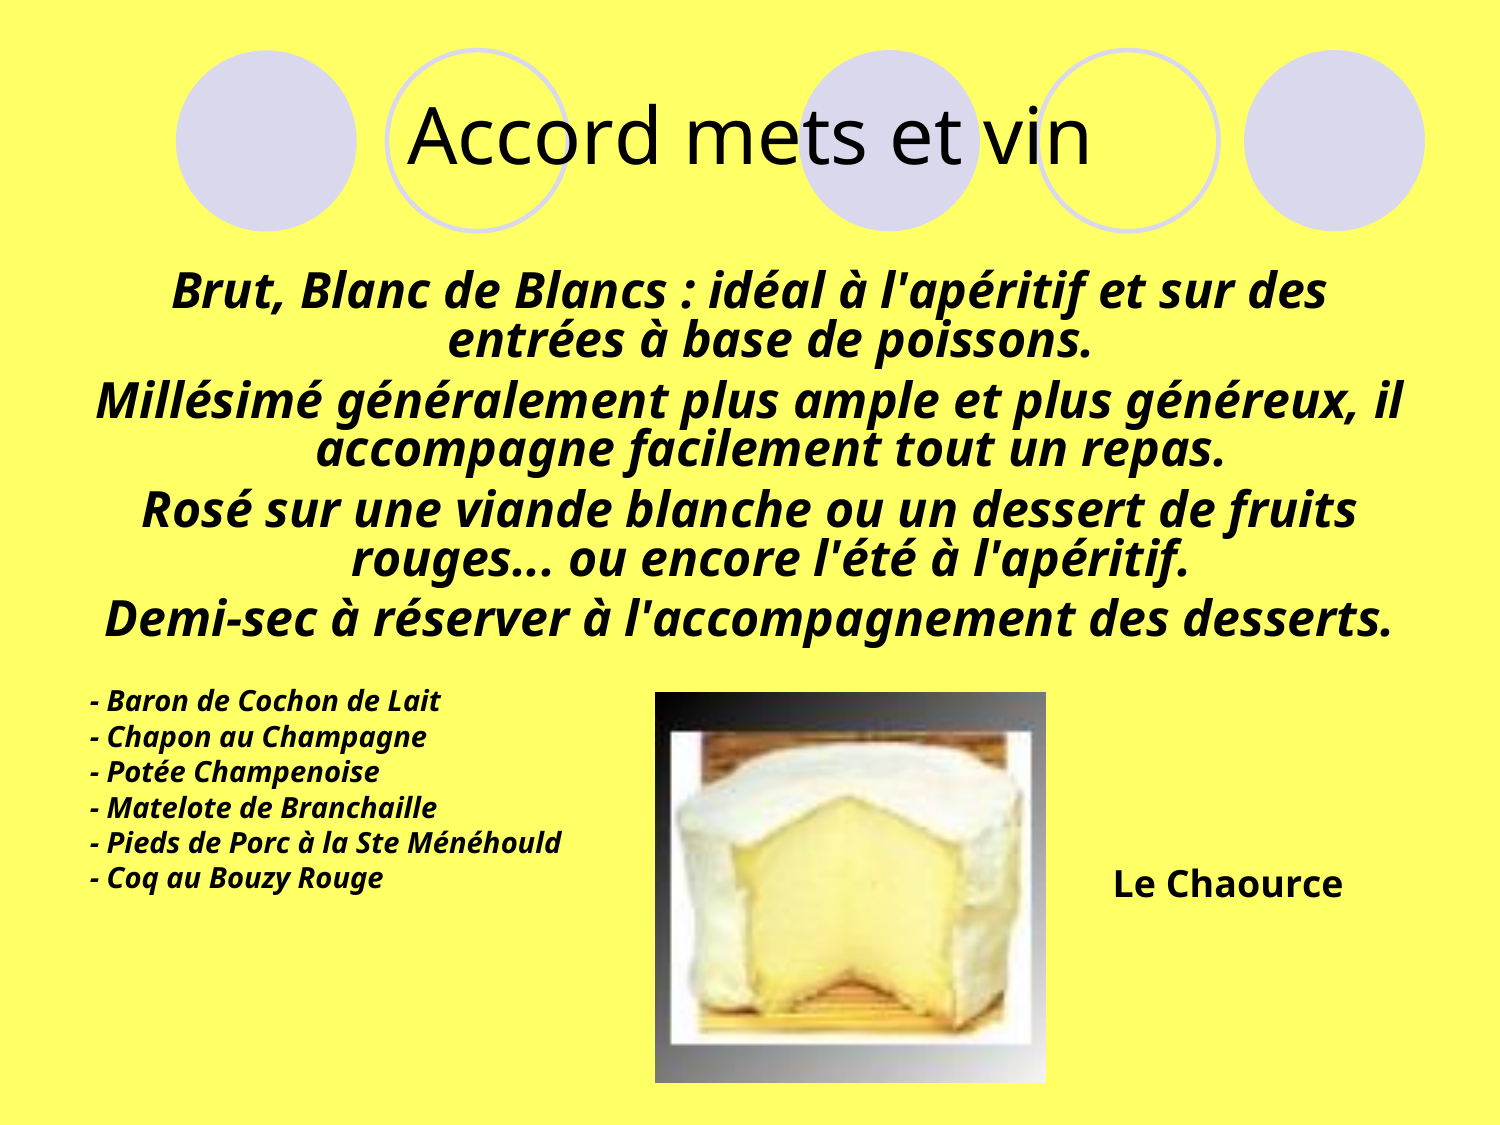

# Accord mets et vin
Brut, Blanc de Blancs : idéal à l'apéritif et sur des entrées à base de poissons.
Millésimé généralement plus ample et plus généreux, il accompagne facilement tout un repas.
Rosé sur une viande blanche ou un dessert de fruits rouges... ou encore l'été à l'apéritif.
 Demi-sec à réserver à l'accompagnement des desserts.
- Baron de Cochon de Lait
- Chapon au Champagne
- Potée Champenoise
- Matelote de Branchaille
- Pieds de Porc à la Ste Ménéhould
- Coq au Bouzy Rouge
Le Chaource